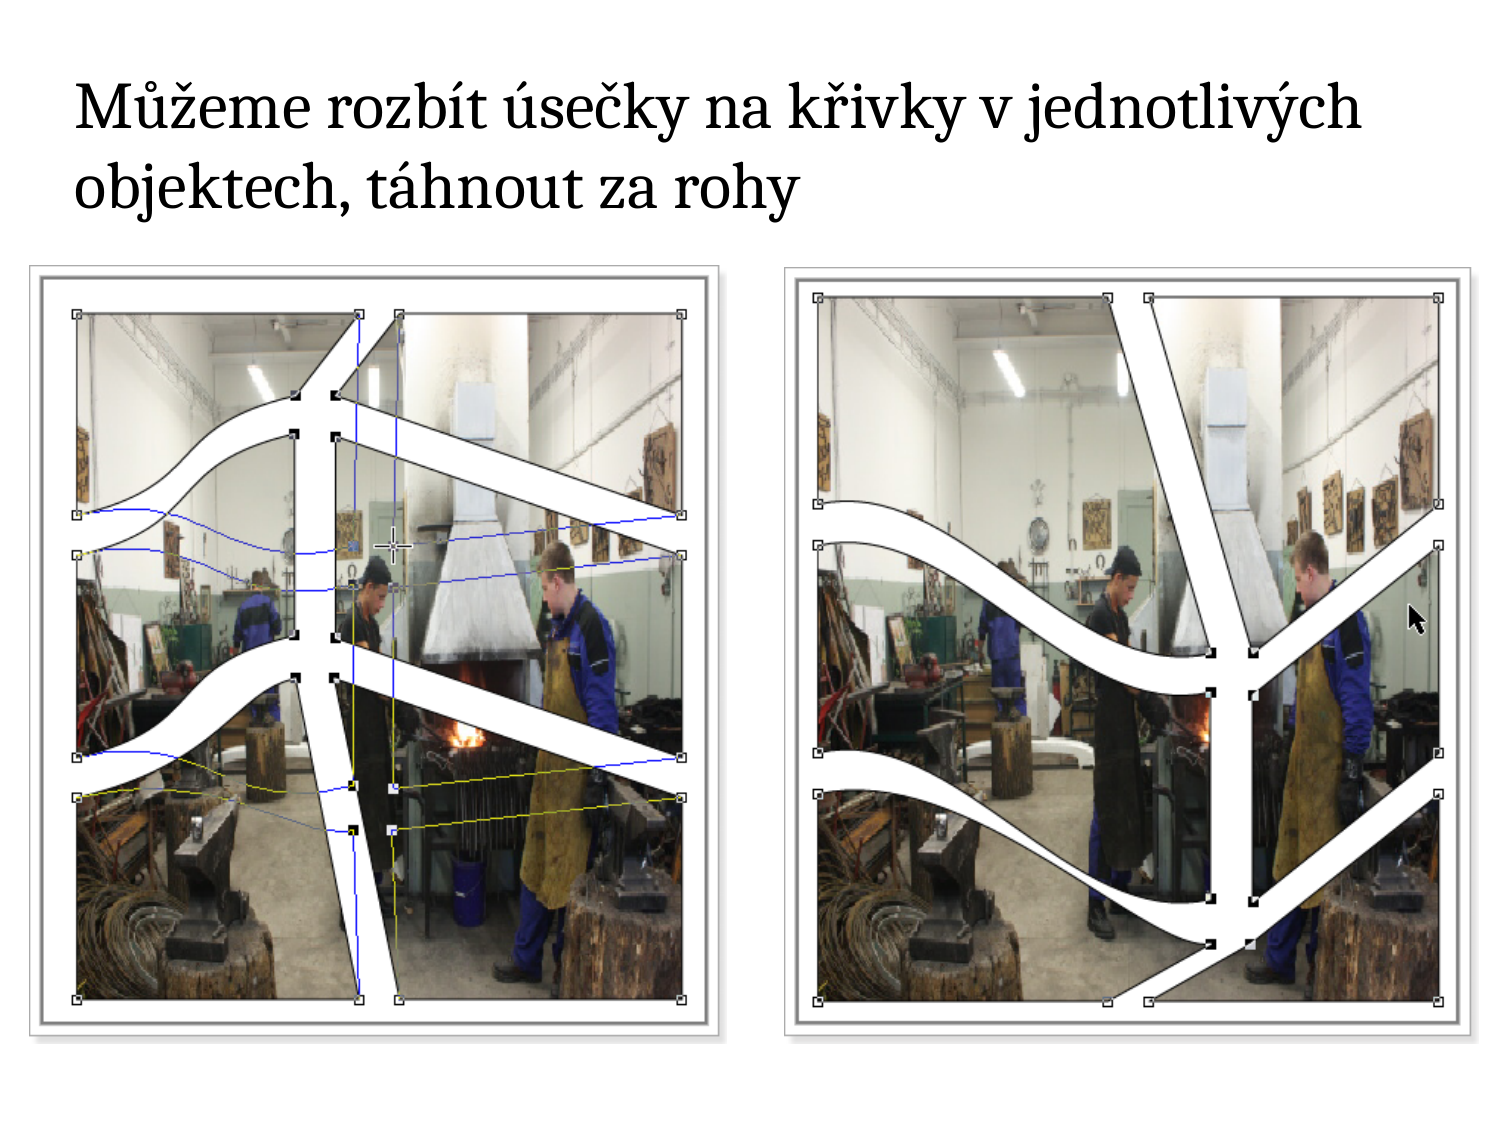

Můžeme rozbít úsečky na křivky v jednotlivých objektech, táhnout za rohy